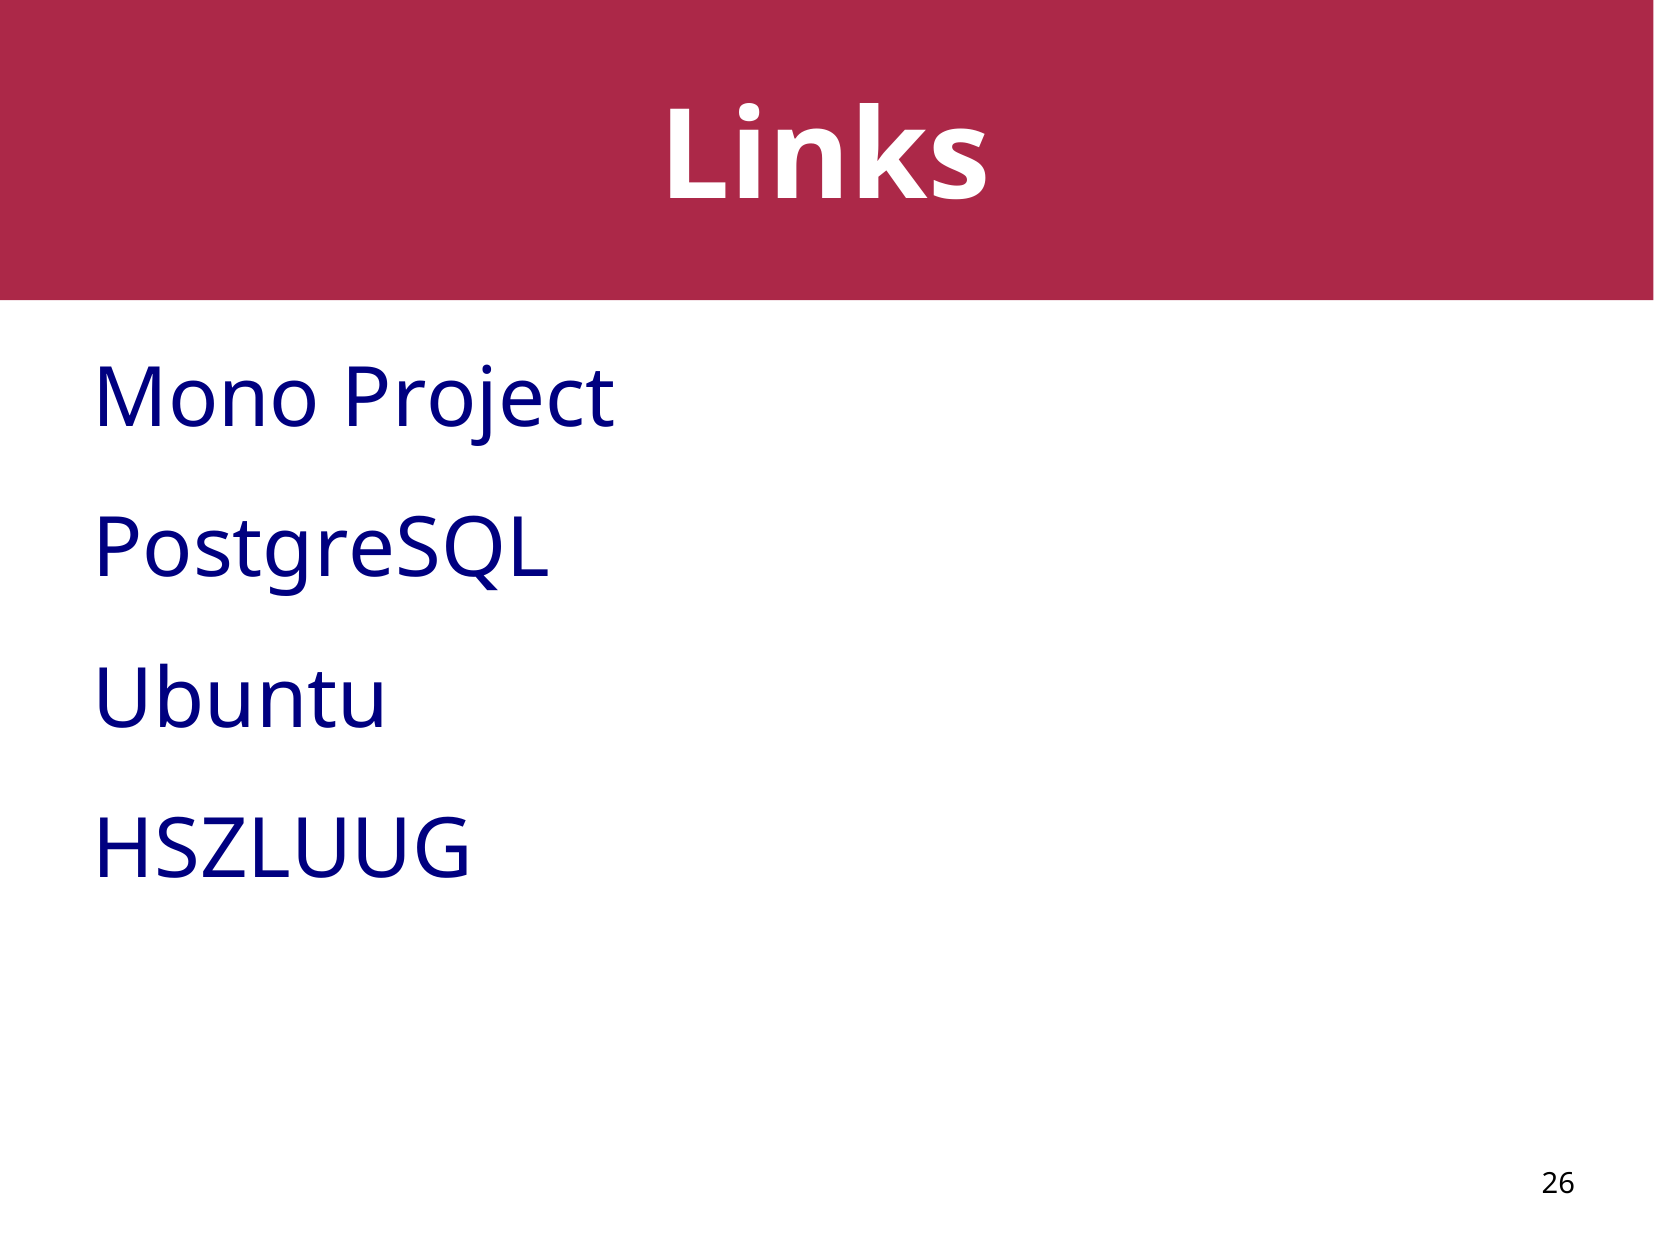

# Links
Mono Project
PostgreSQL
Ubuntu
HSZLUUG
26